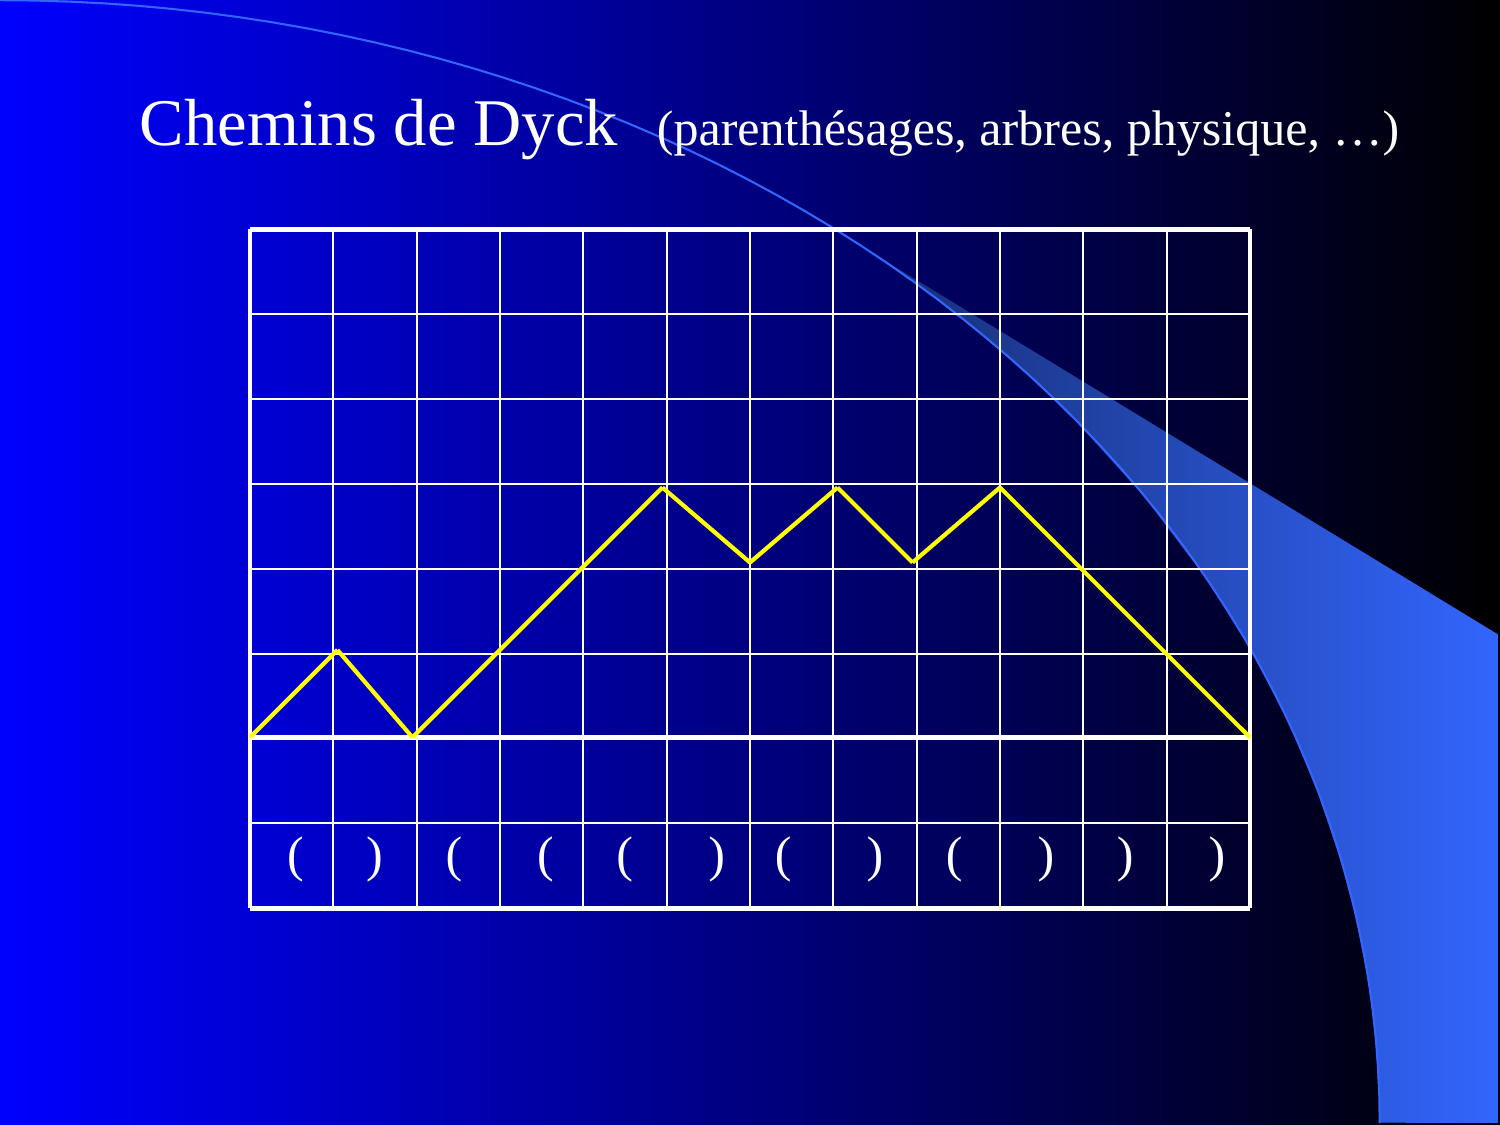

Chemins de Dyck (parenthésages, arbres, physique, …)
( ) ( ( ( ) ( ) ( ) ) )